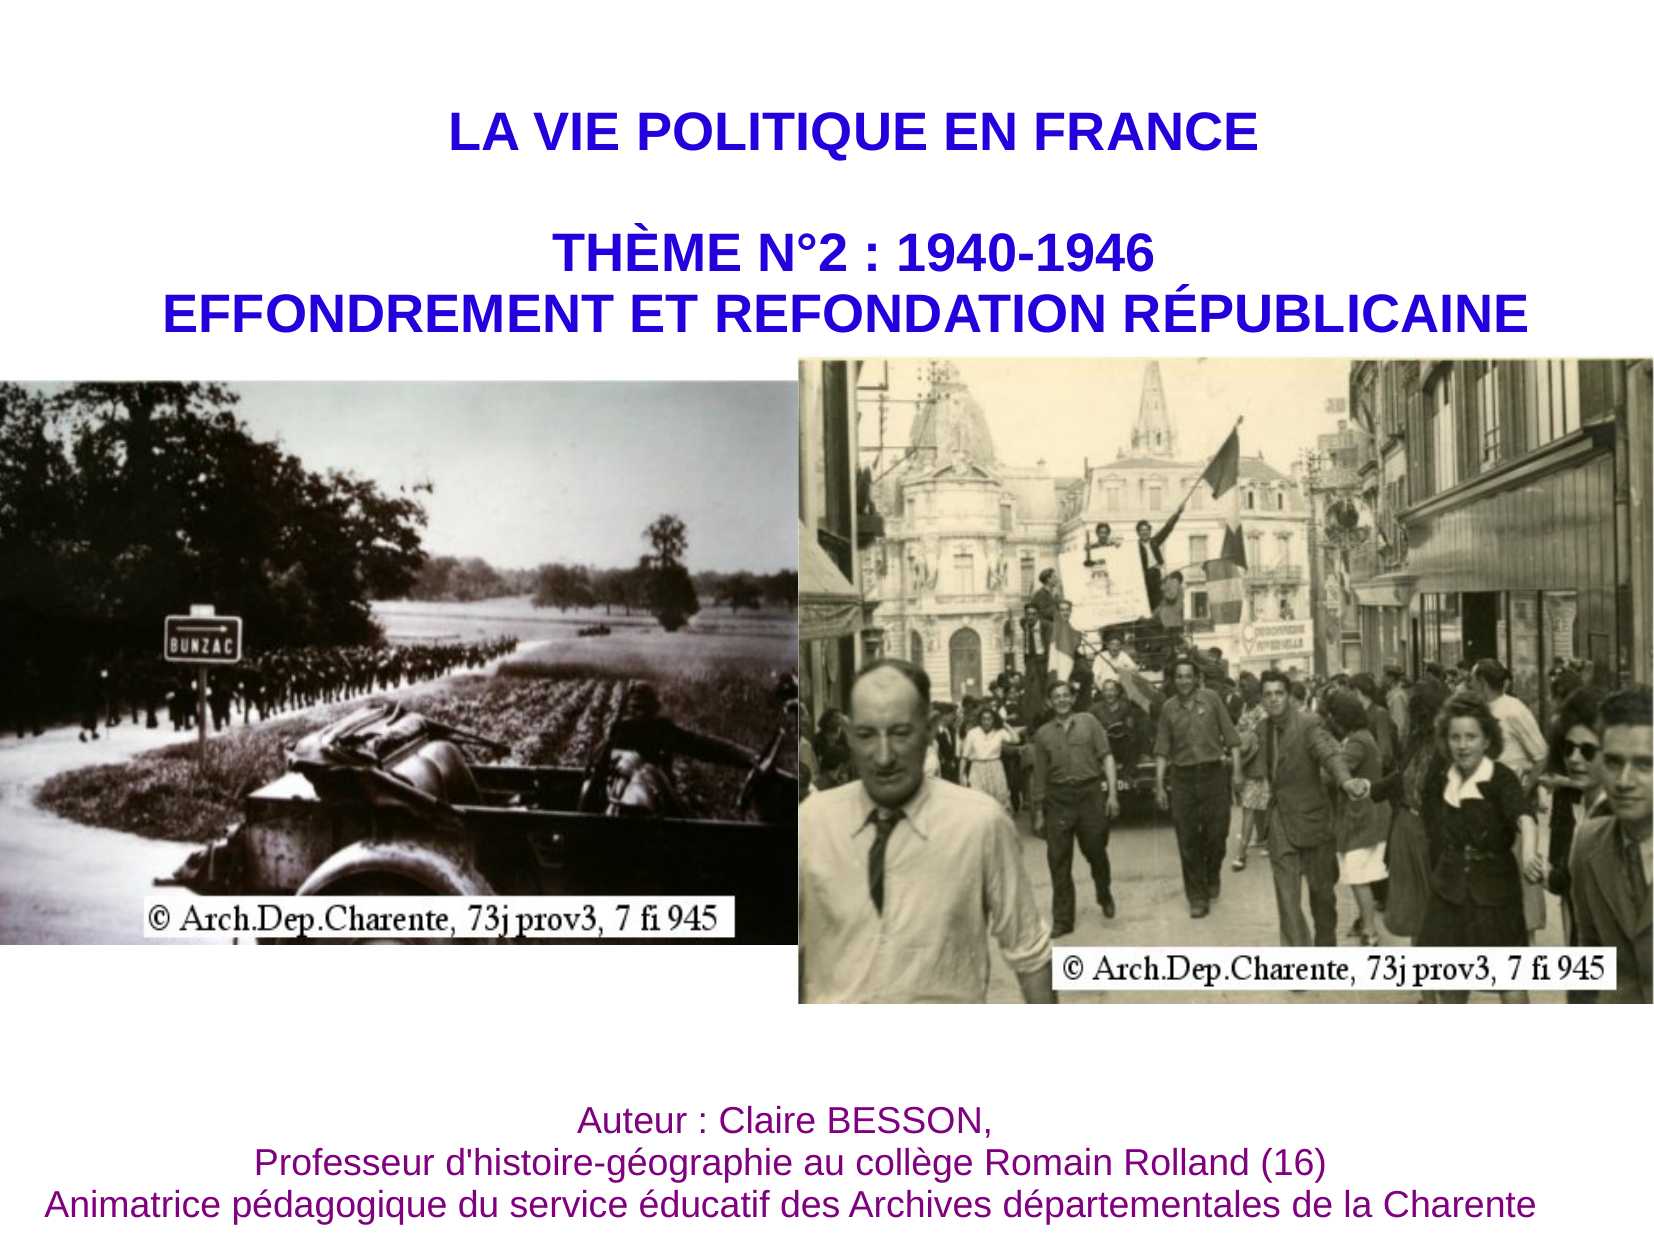

LA VIE POLITIQUE EN FRANCE
THÈME N°2 : 1940-1946
EFFONDREMENT ET REFONDATION RÉPUBLICAINE
Auteur : Claire BESSON,
Professeur d'histoire-géographie au collège Romain Rolland (16)
Animatrice pédagogique du service éducatif des Archives départementales de la Charente